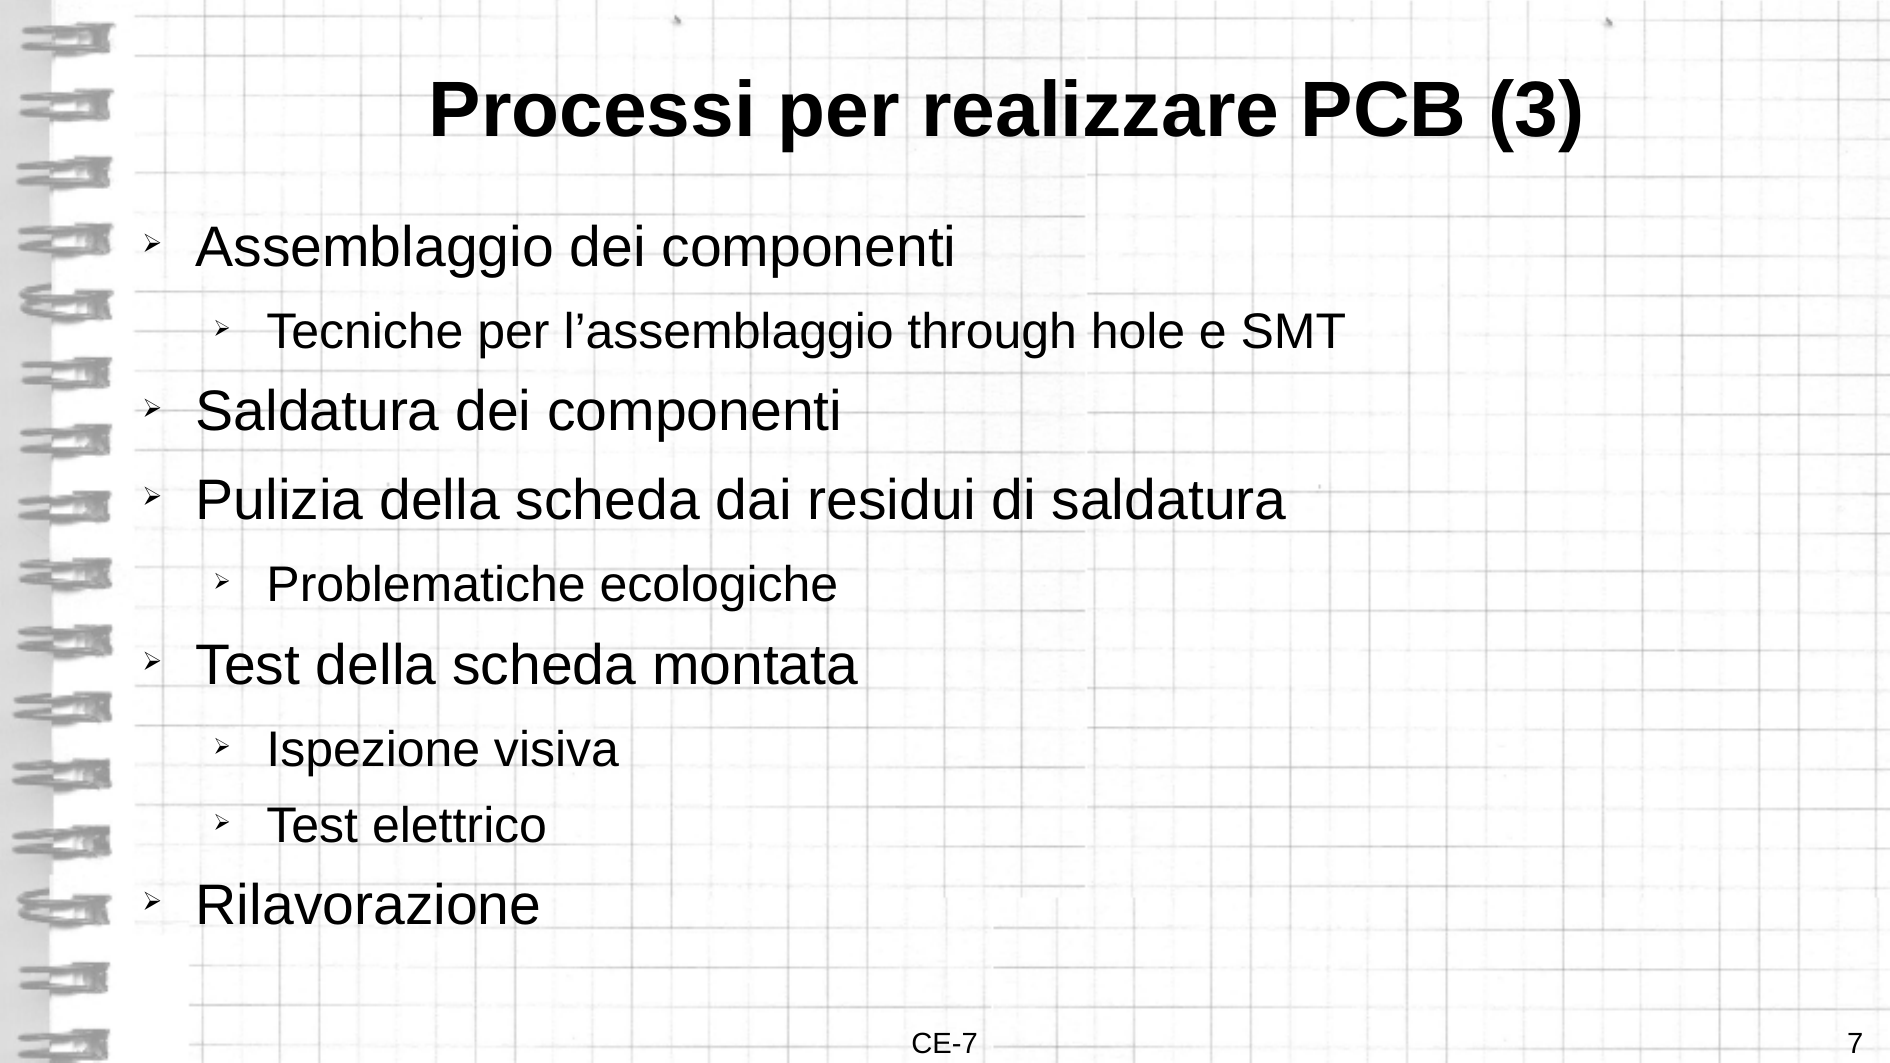

# Processi per realizzare PCB (3)
Assemblaggio dei componenti
Tecniche per l’assemblaggio through hole e SMT
Saldatura dei componenti
Pulizia della scheda dai residui di saldatura
Problematiche ecologiche
Test della scheda montata
Ispezione visiva
Test elettrico
Rilavorazione
CE-7
7